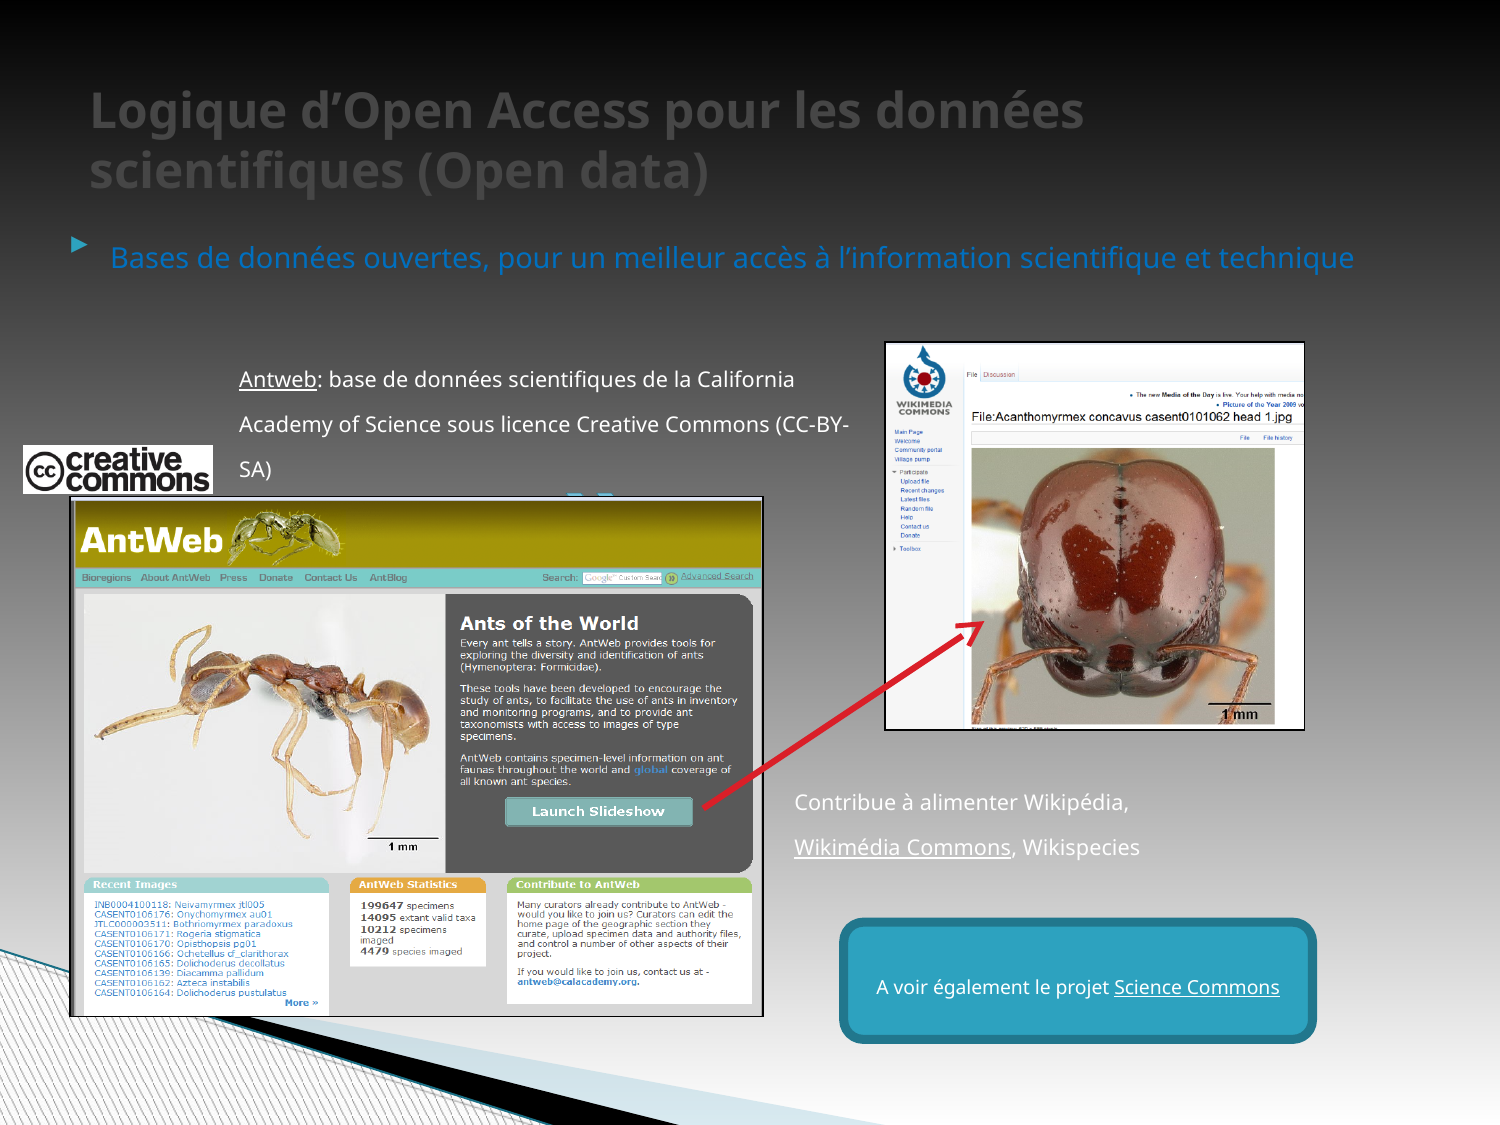

Logique d’Open Access pour les données scientifiques (Open data)
# Bases de données ouvertes, pour un meilleur accès à l’information scientifique et technique
Antweb: base de données scientifiques de la California Academy of Science sous licence Creative Commons (CC-BY-SA)
Contribue à alimenter Wikipédia,Wikimédia Commons, Wikispecies
A voir également le projet Science Commons